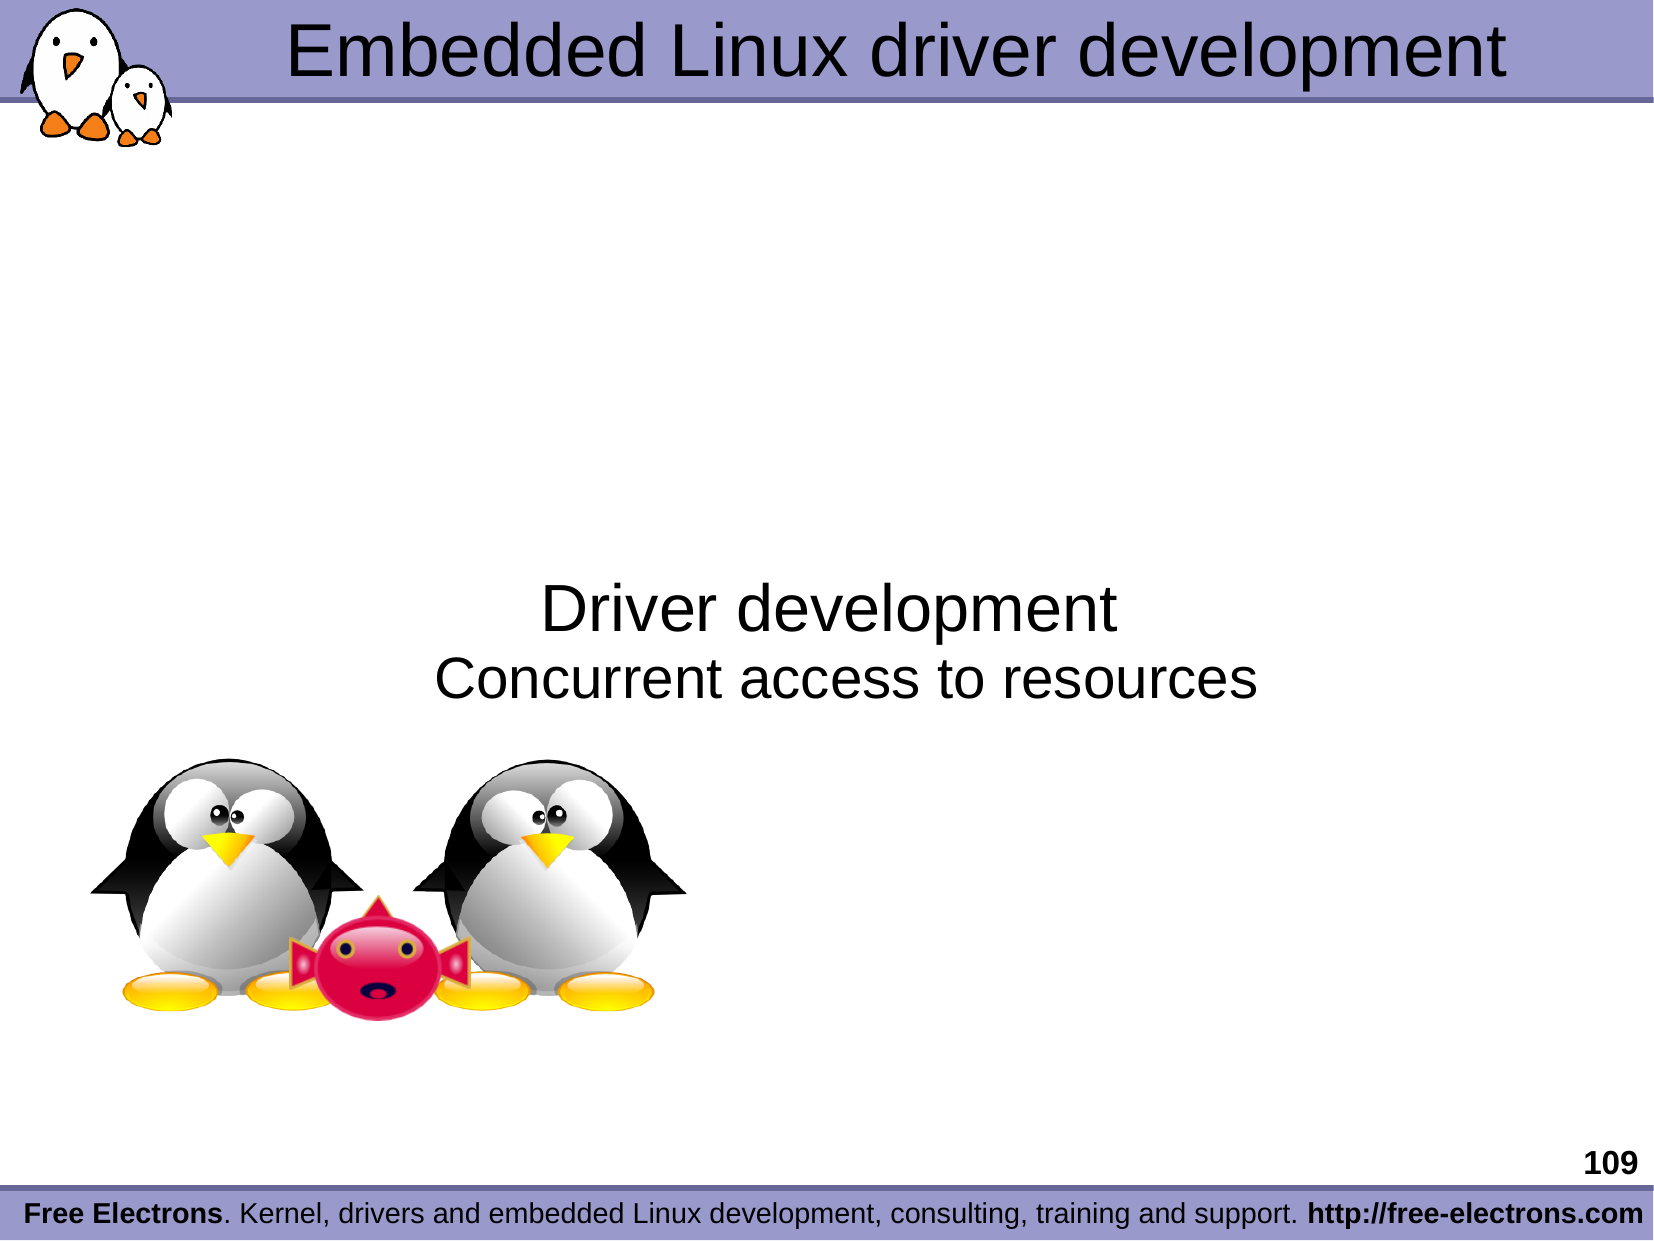

# Embedded Linux driver development
Driver development
Concurrent access to resources